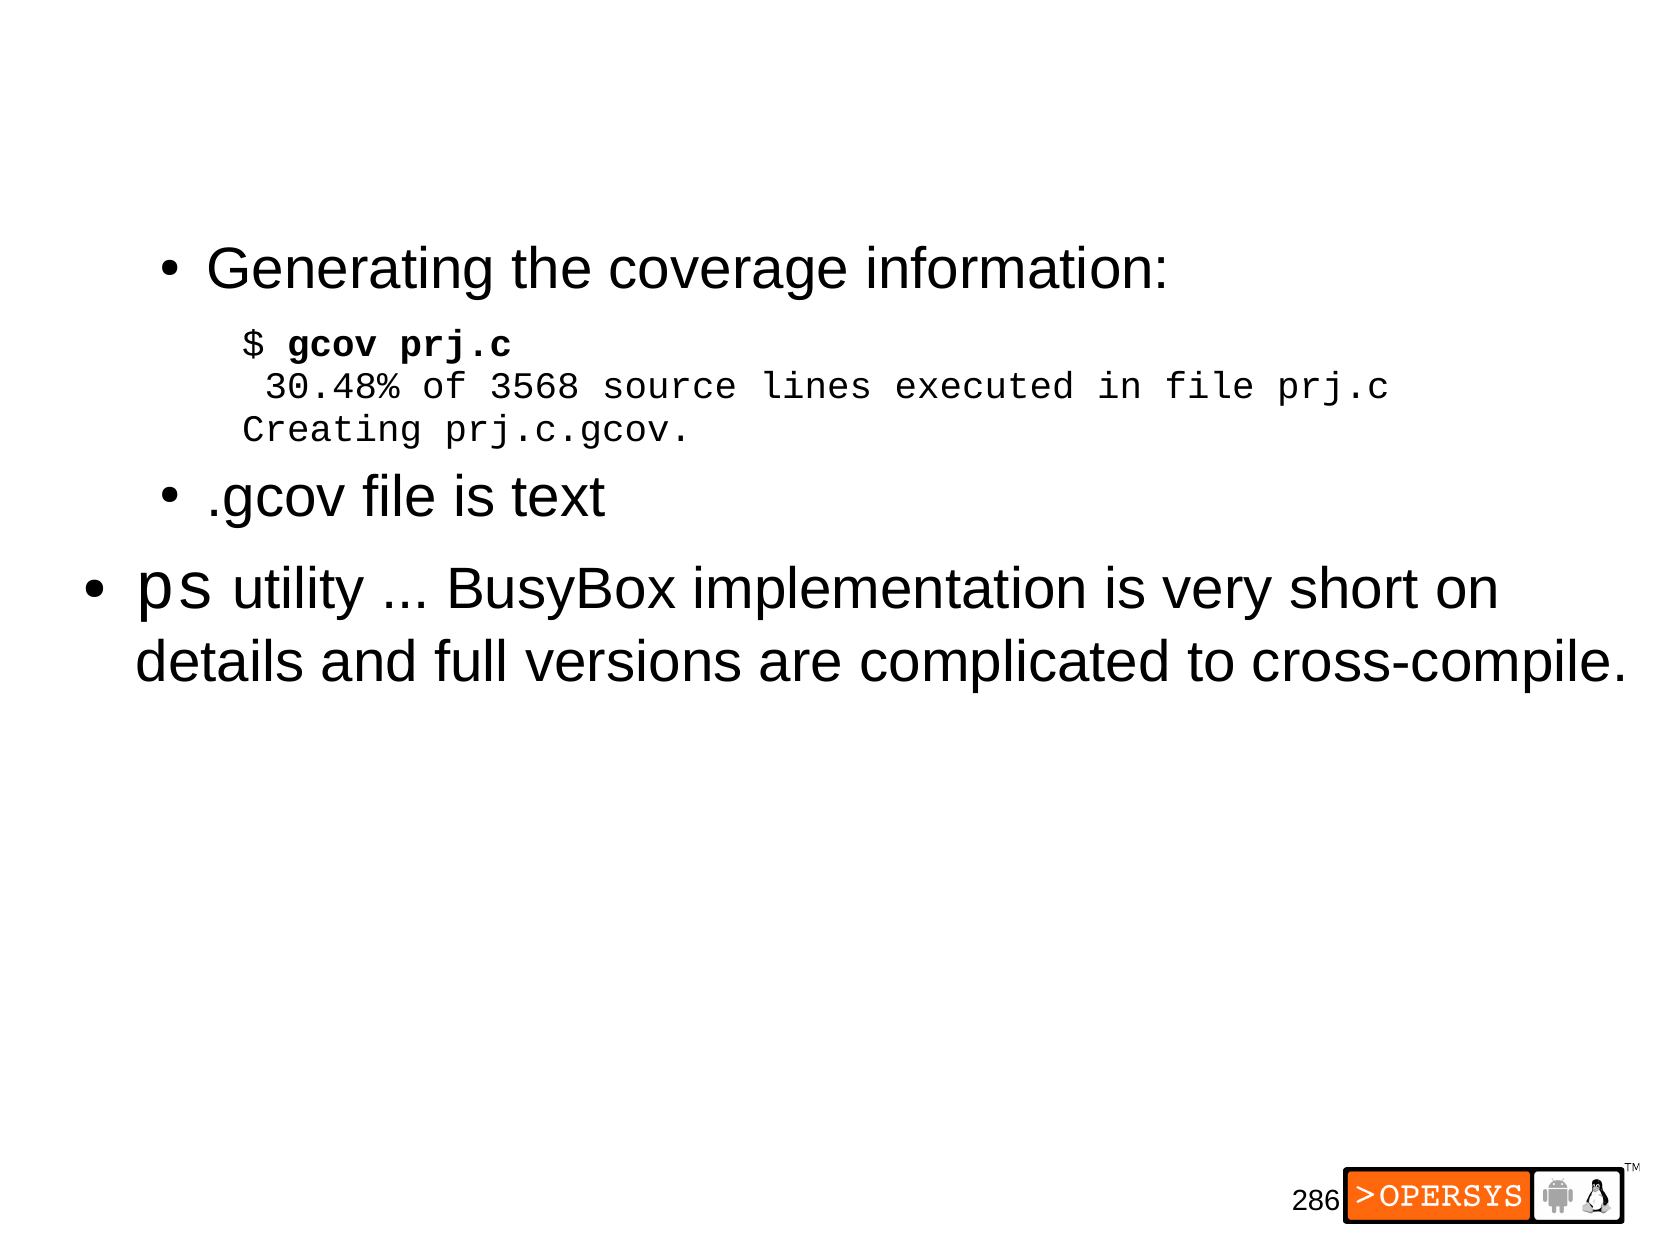

# Generating the coverage information:
$ gcov prj.c
 30.48% of 3568 source lines executed in file prj.c
Creating prj.c.gcov.
.gcov file is text
ps utility ... BusyBox implementation is very short on details and full versions are complicated to cross-compile.